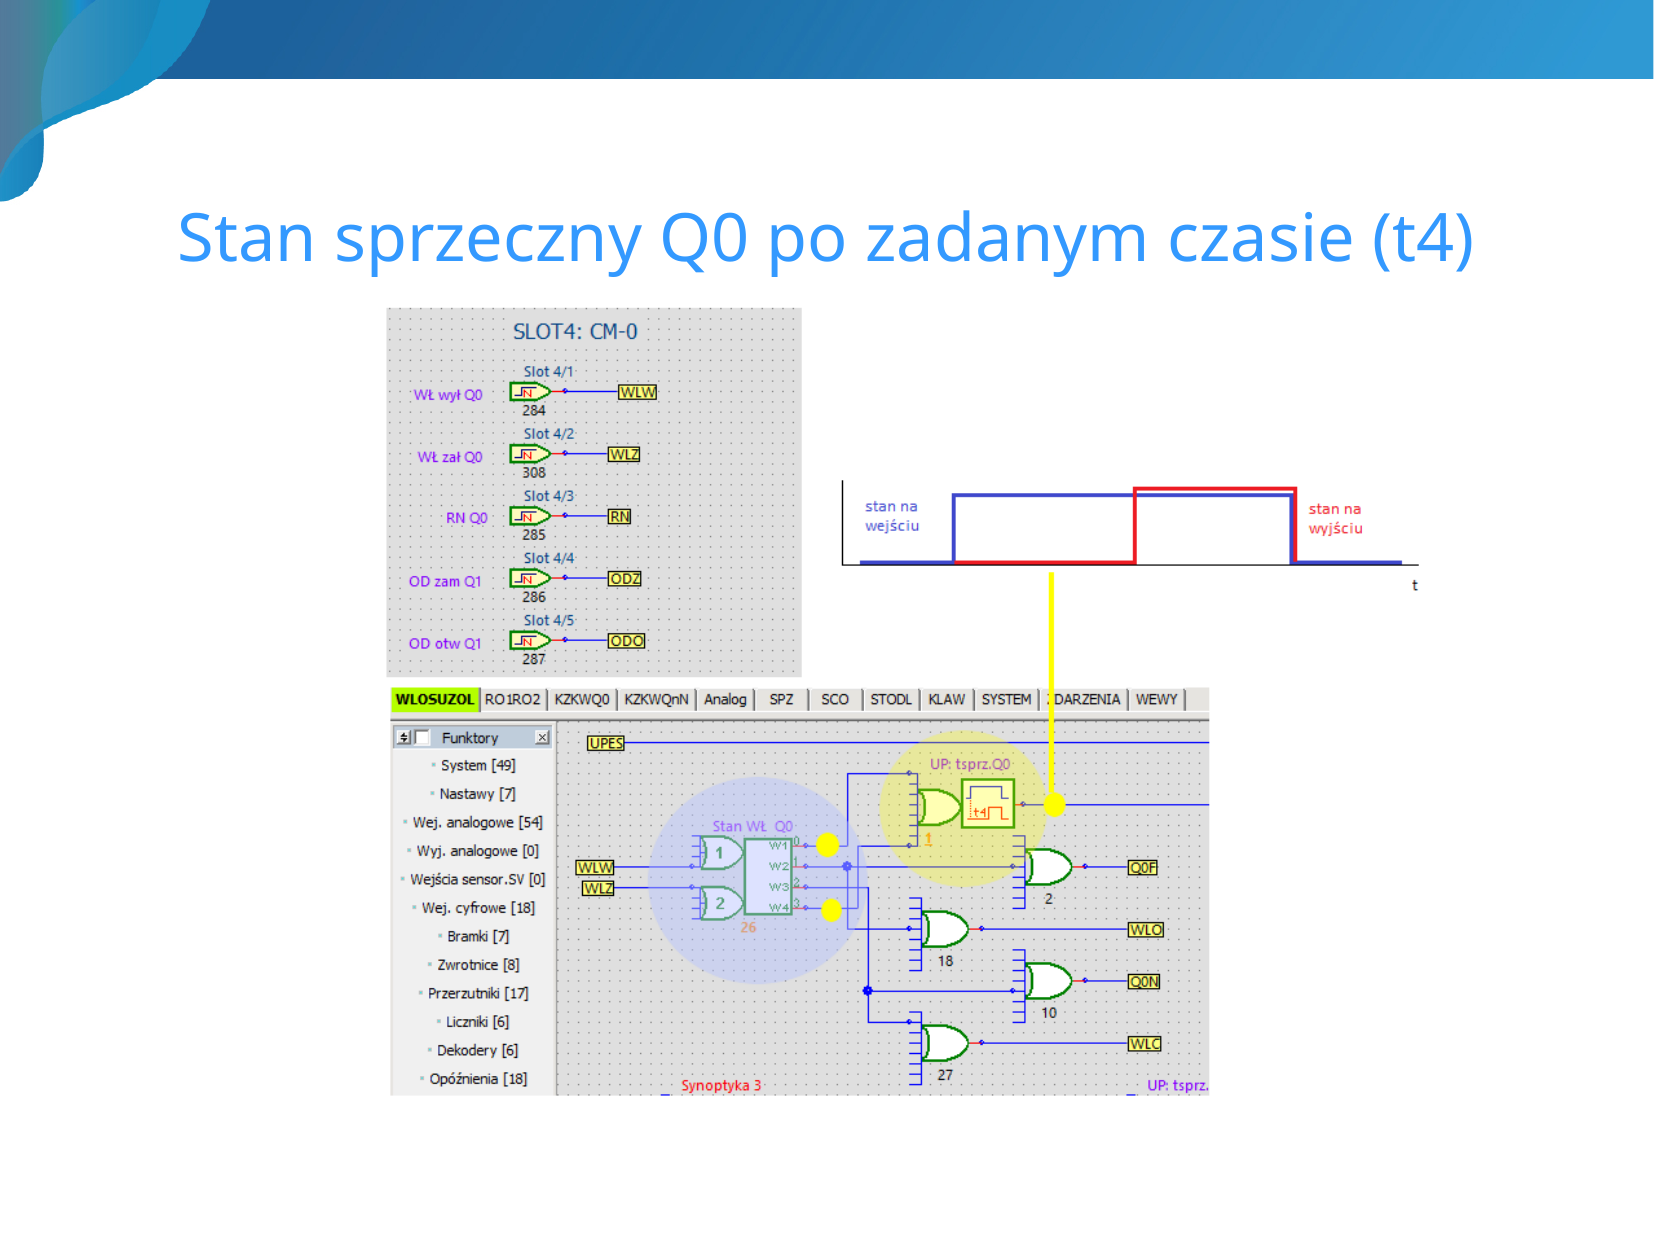

# Stan sprzeczny Q0 po zadanym czasie (t4)